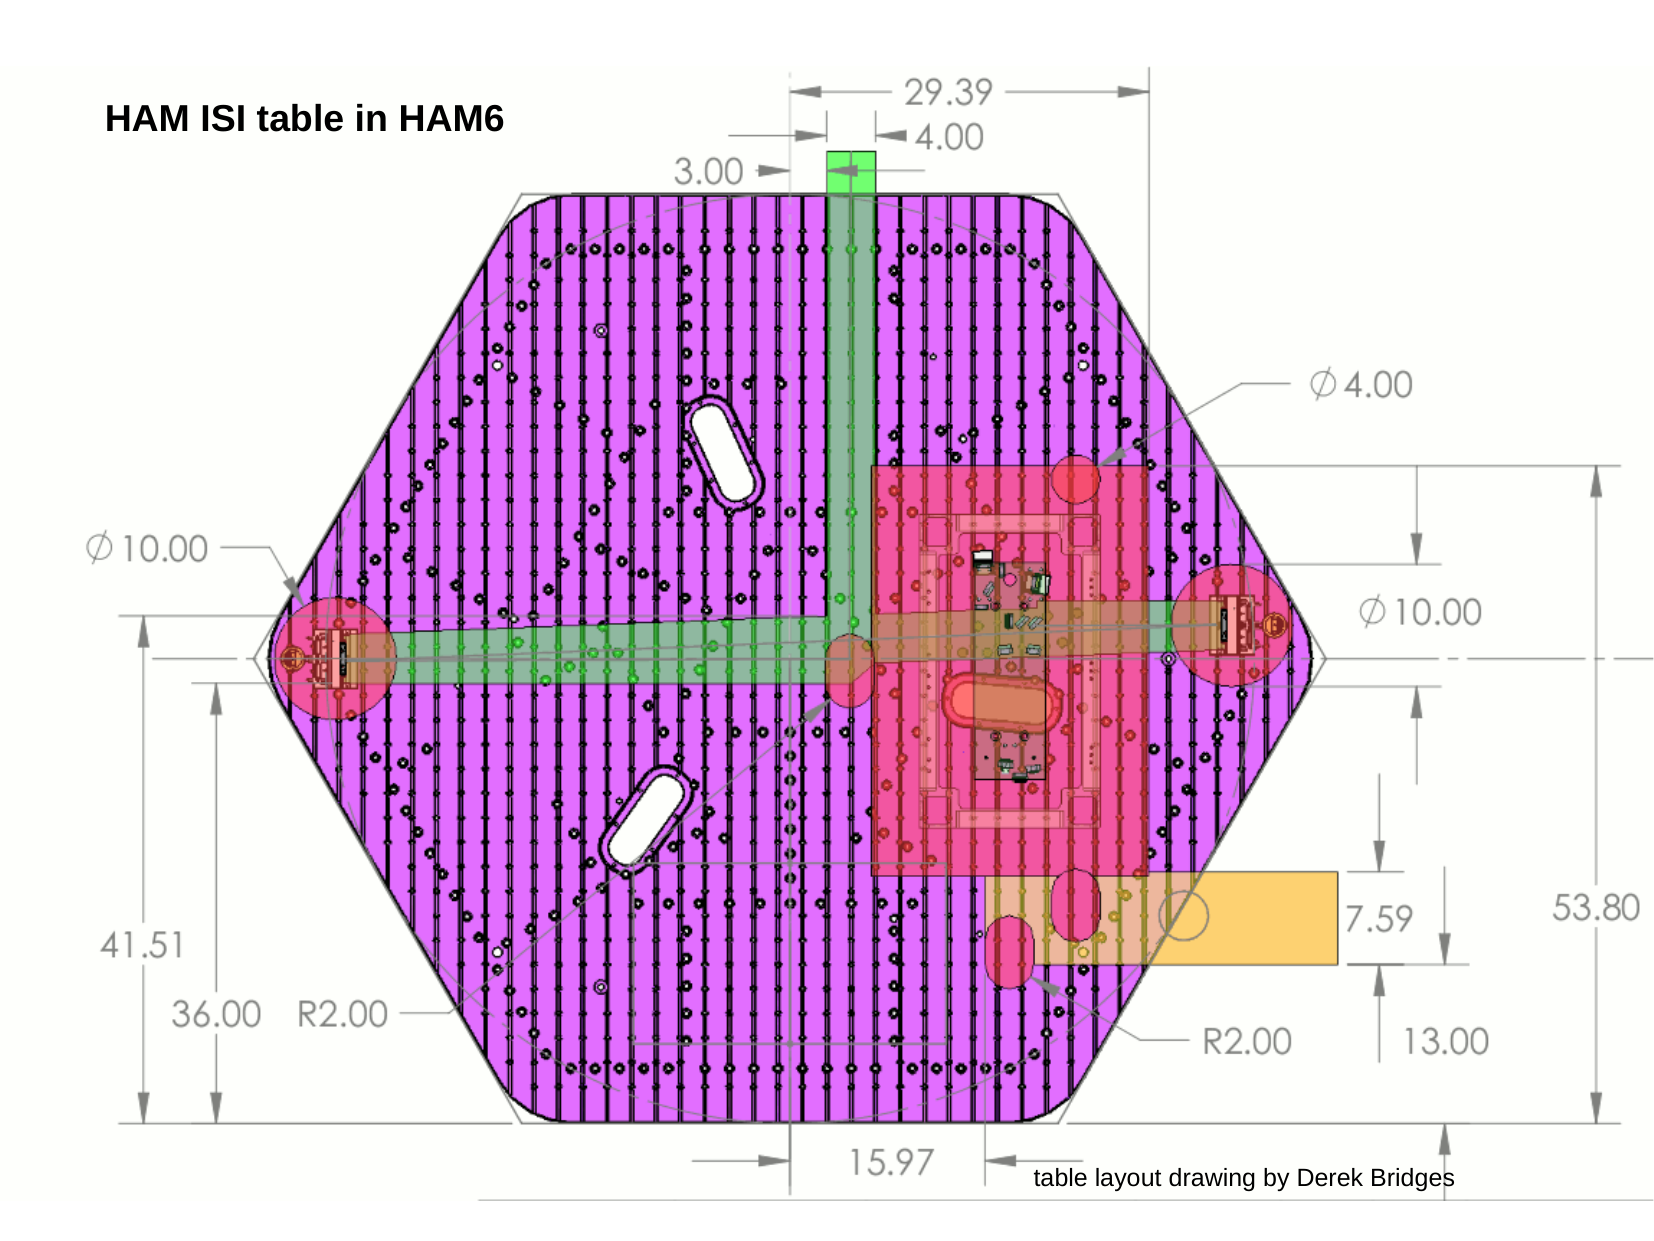

HAM ISI table in HAM6
table layout drawing by Derek Bridges